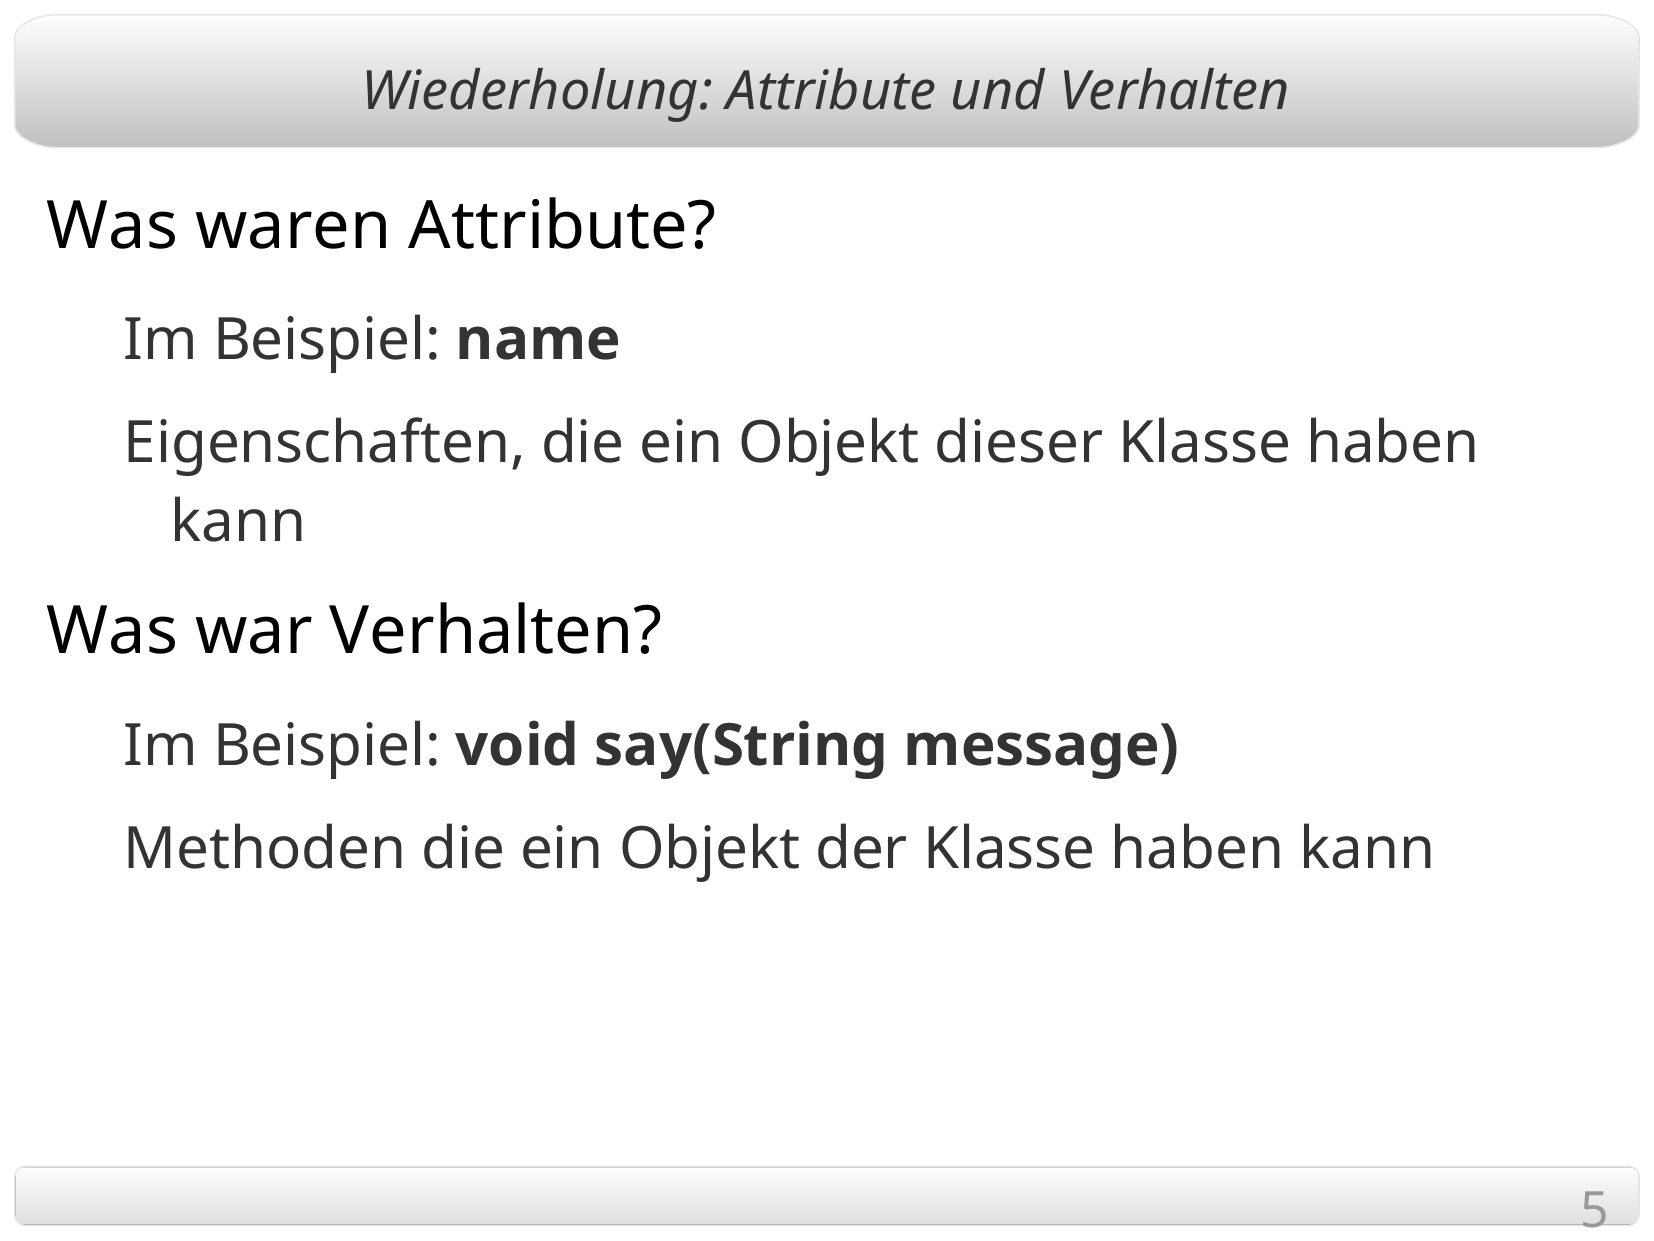

# Wiederholung: Attribute und Verhalten
Was waren Attribute?
Im Beispiel: name
Eigenschaften, die ein Objekt dieser Klasse haben kann
Was war Verhalten?
Im Beispiel: void say(String message)
Methoden die ein Objekt der Klasse haben kann